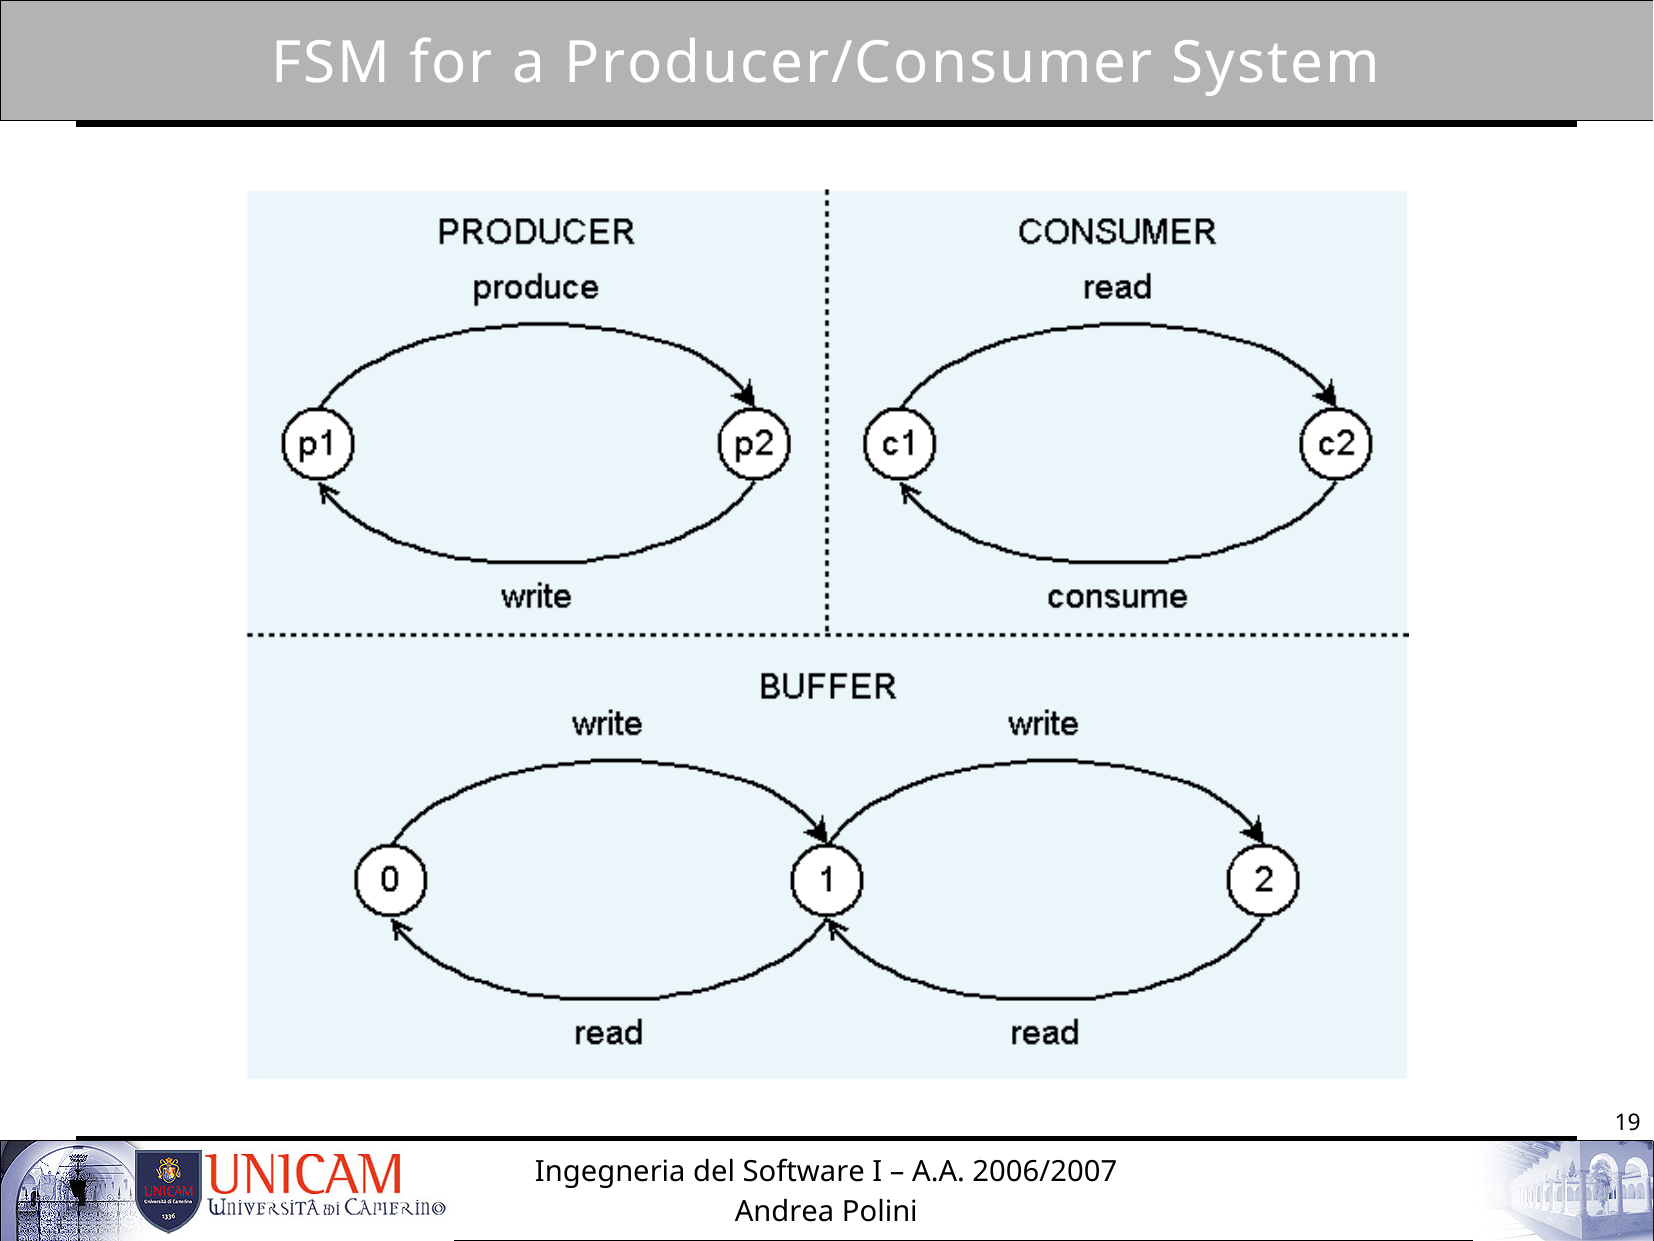

# FSM for a Producer/Consumer System
19